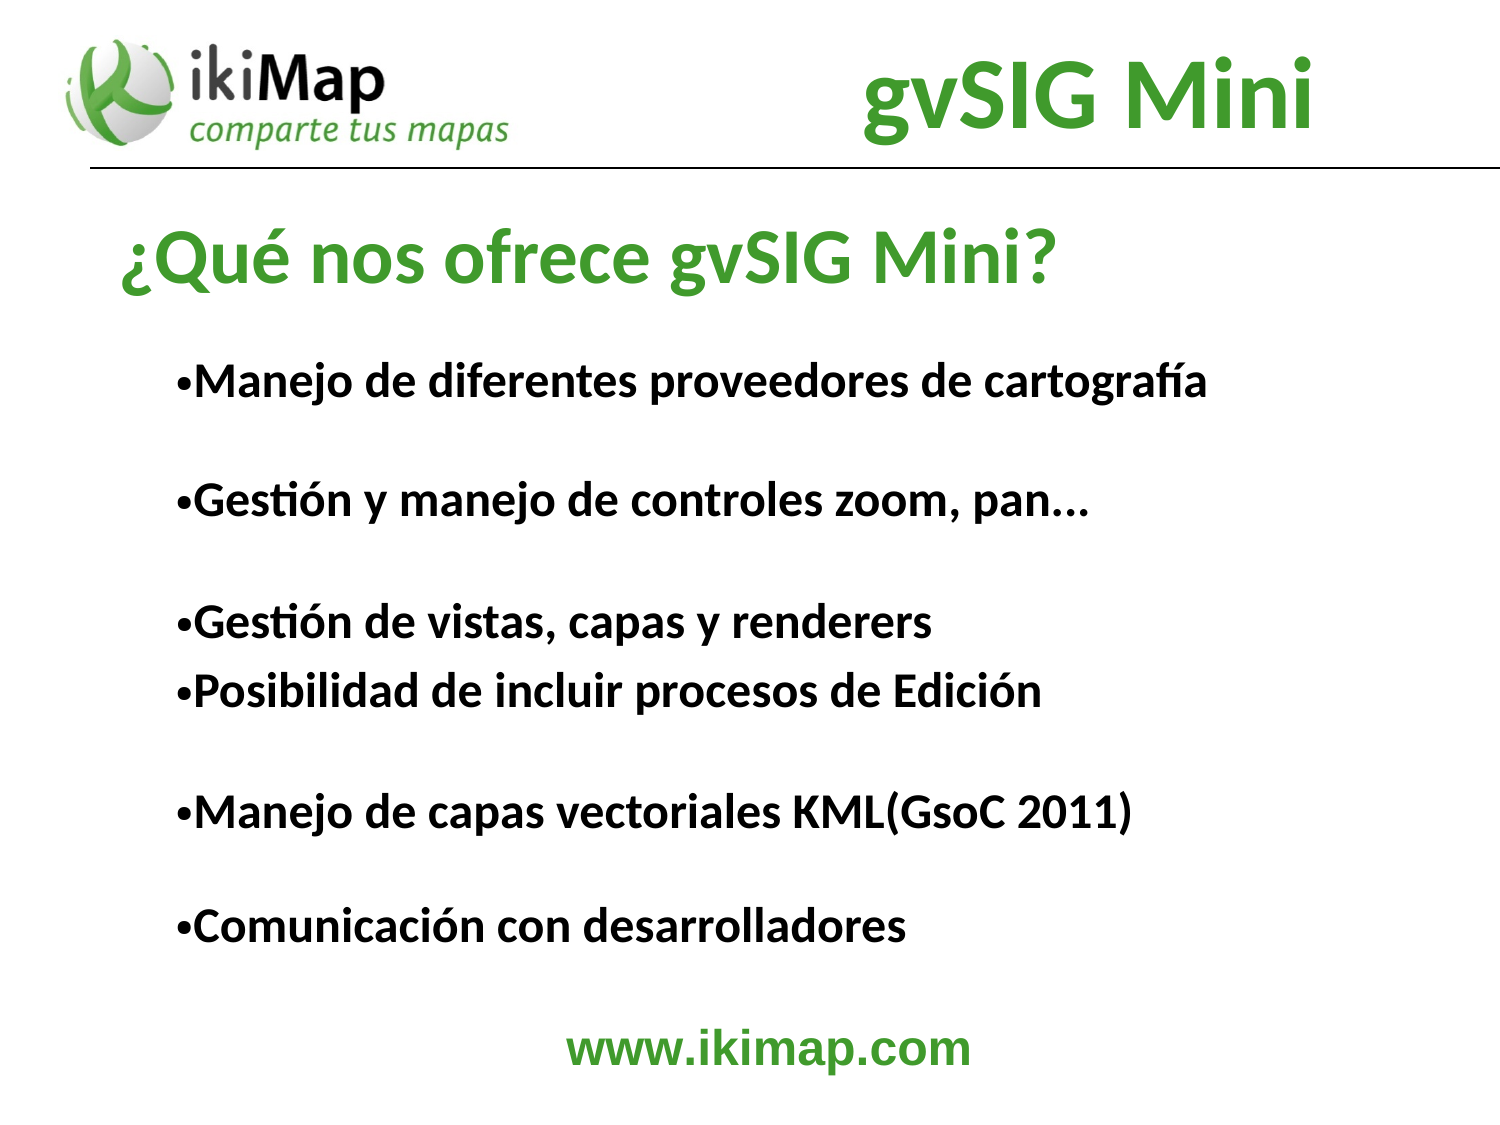

gvSIG Mini
¿Qué nos ofrece gvSIG Mini?
Manejo de diferentes proveedores de cartografía
Gestión y manejo de controles zoom, pan...
Gestión de vistas, capas y renderers
Posibilidad de incluir procesos de Edición
Manejo de capas vectoriales KML(GsoC 2011)
Comunicación con desarrolladores
www.ikimap.com